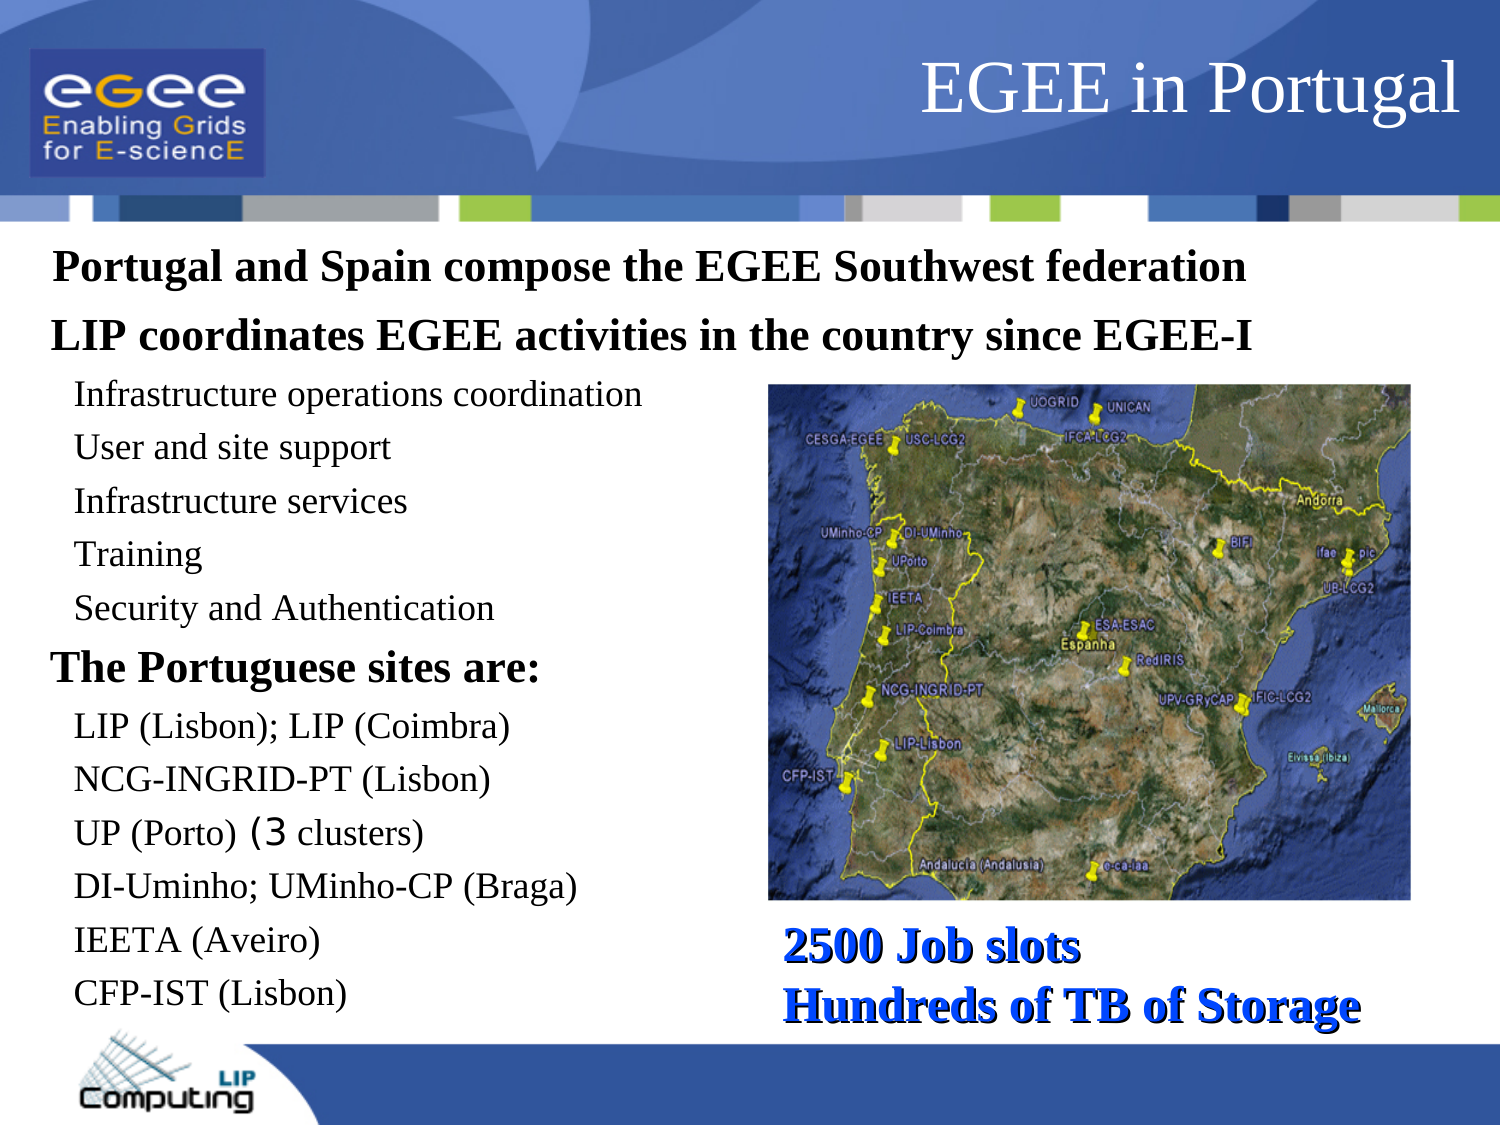

EGEE in Portugal
 Portugal and Spain compose the EGEE Southwest federation
 LIP coordinates EGEE activities in the country since EGEE-I
Infrastructure operations coordination
User and site support
Infrastructure services
Training
Security and Authentication
 The Portuguese sites are:
LIP (Lisbon)‏; LIP (Coimbra)
NCG-INGRID-PT‏ (Lisbon)
UP (Porto)‏ (3 clusters)
DI-Uminho; UMinho-CP (Braga)‏
IEETA (Aveiro)‏
CFP-IST (Lisbon)‏
2500 Job slots
Hundreds of TB of Storage